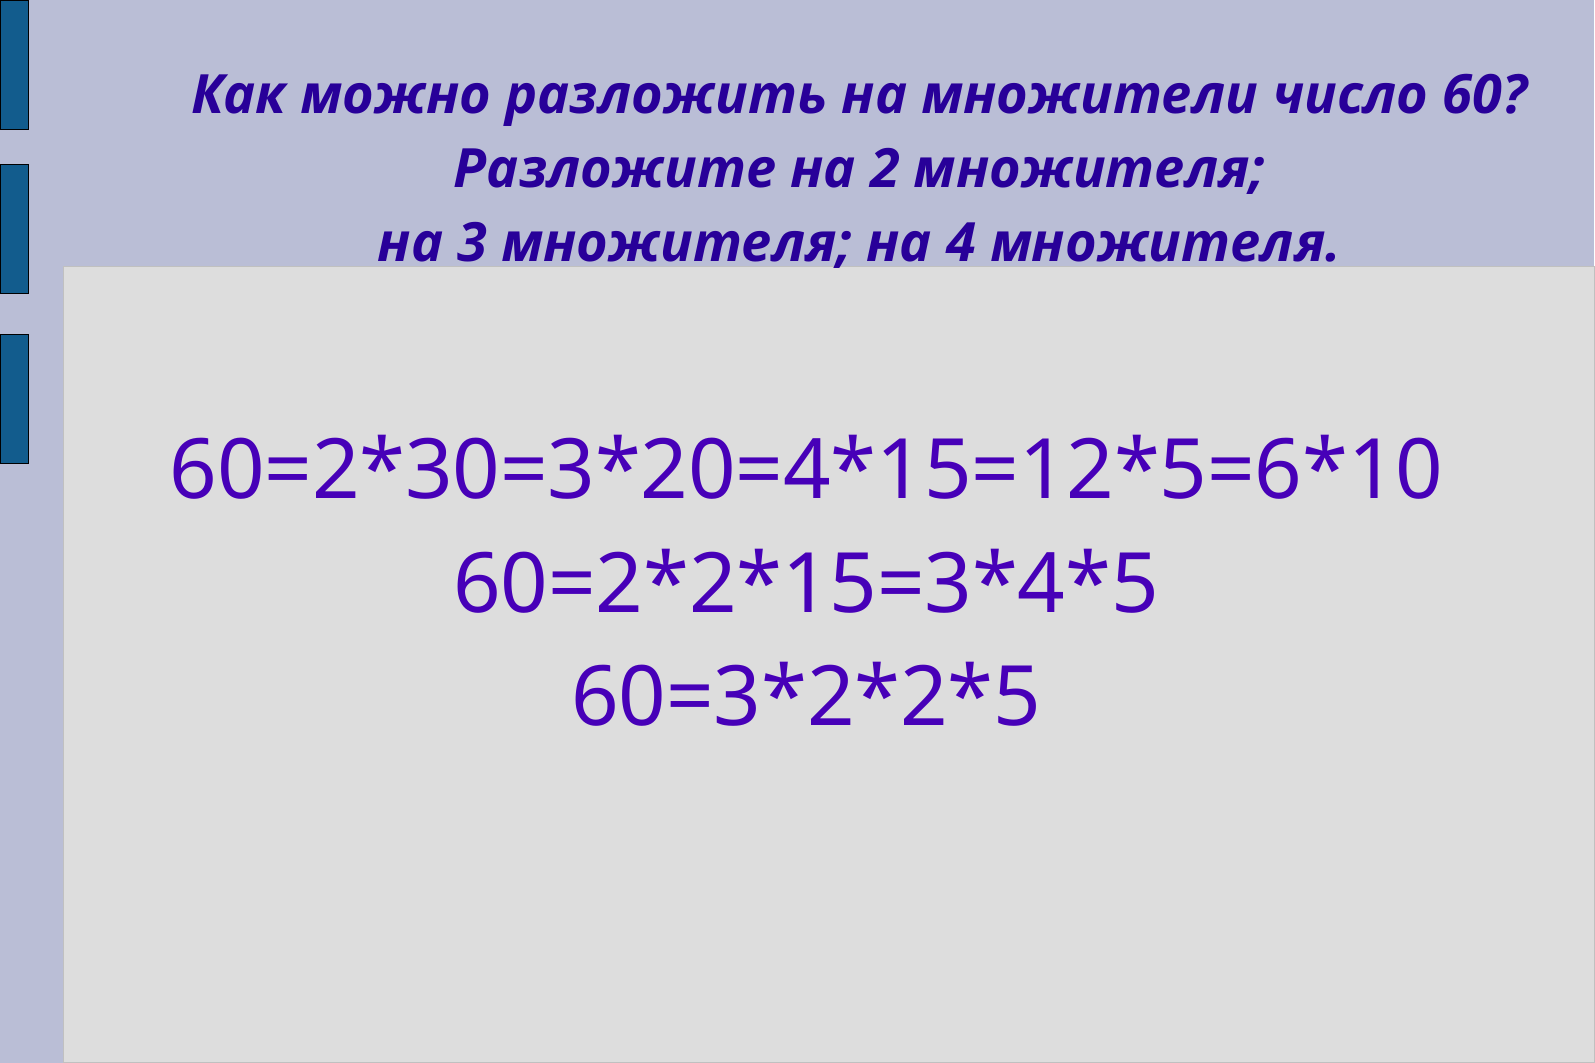

# Как можно разложить на множители число 60? Разложите на 2 множителя; на 3 множителя; на 4 множителя.
	60=2*30=3*20=4*15=12*5=6*10
	60=2*2*15=3*4*5
	60=3*2*2*5